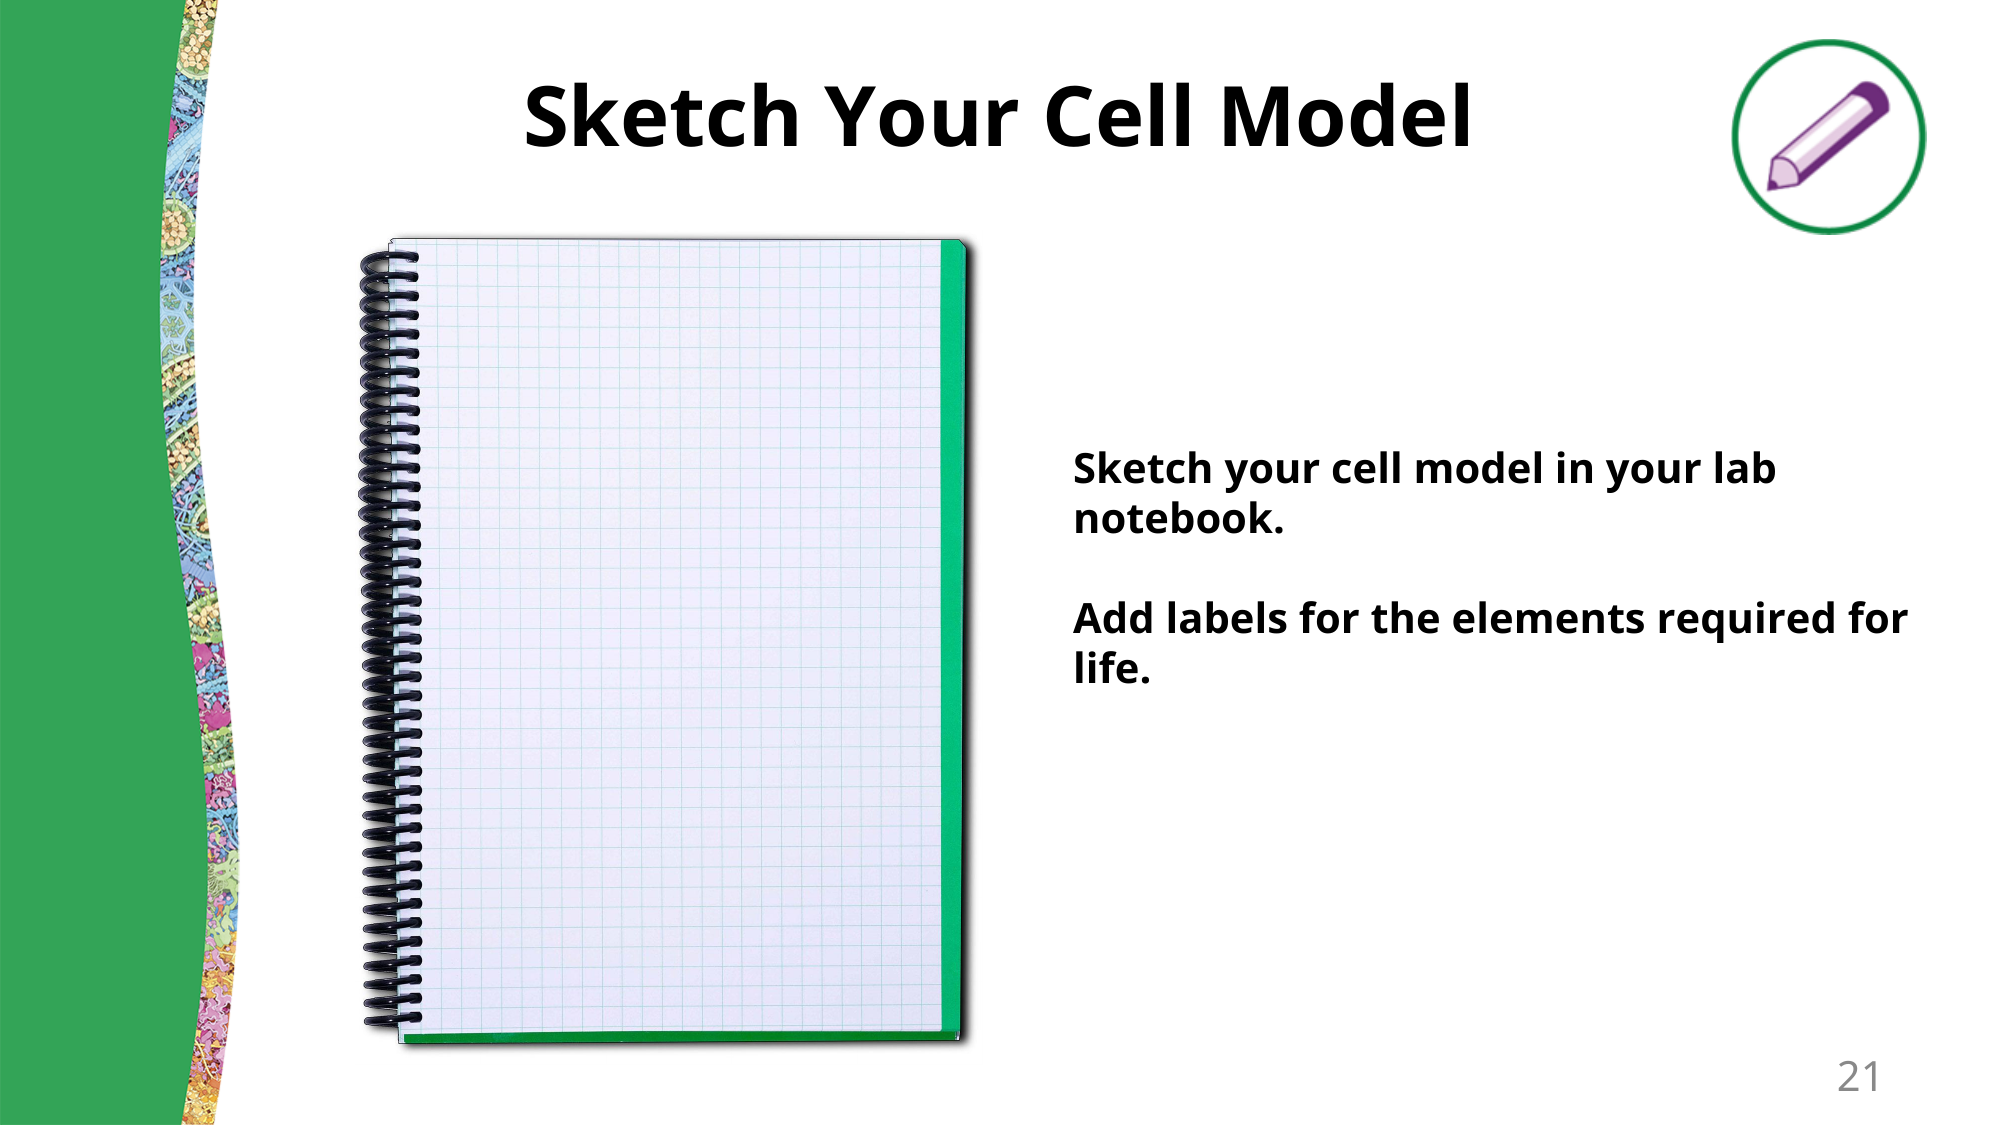

Sketch Your Cell Model
Sketch your cell model in your lab notebook.
Add labels for the elements required for life.